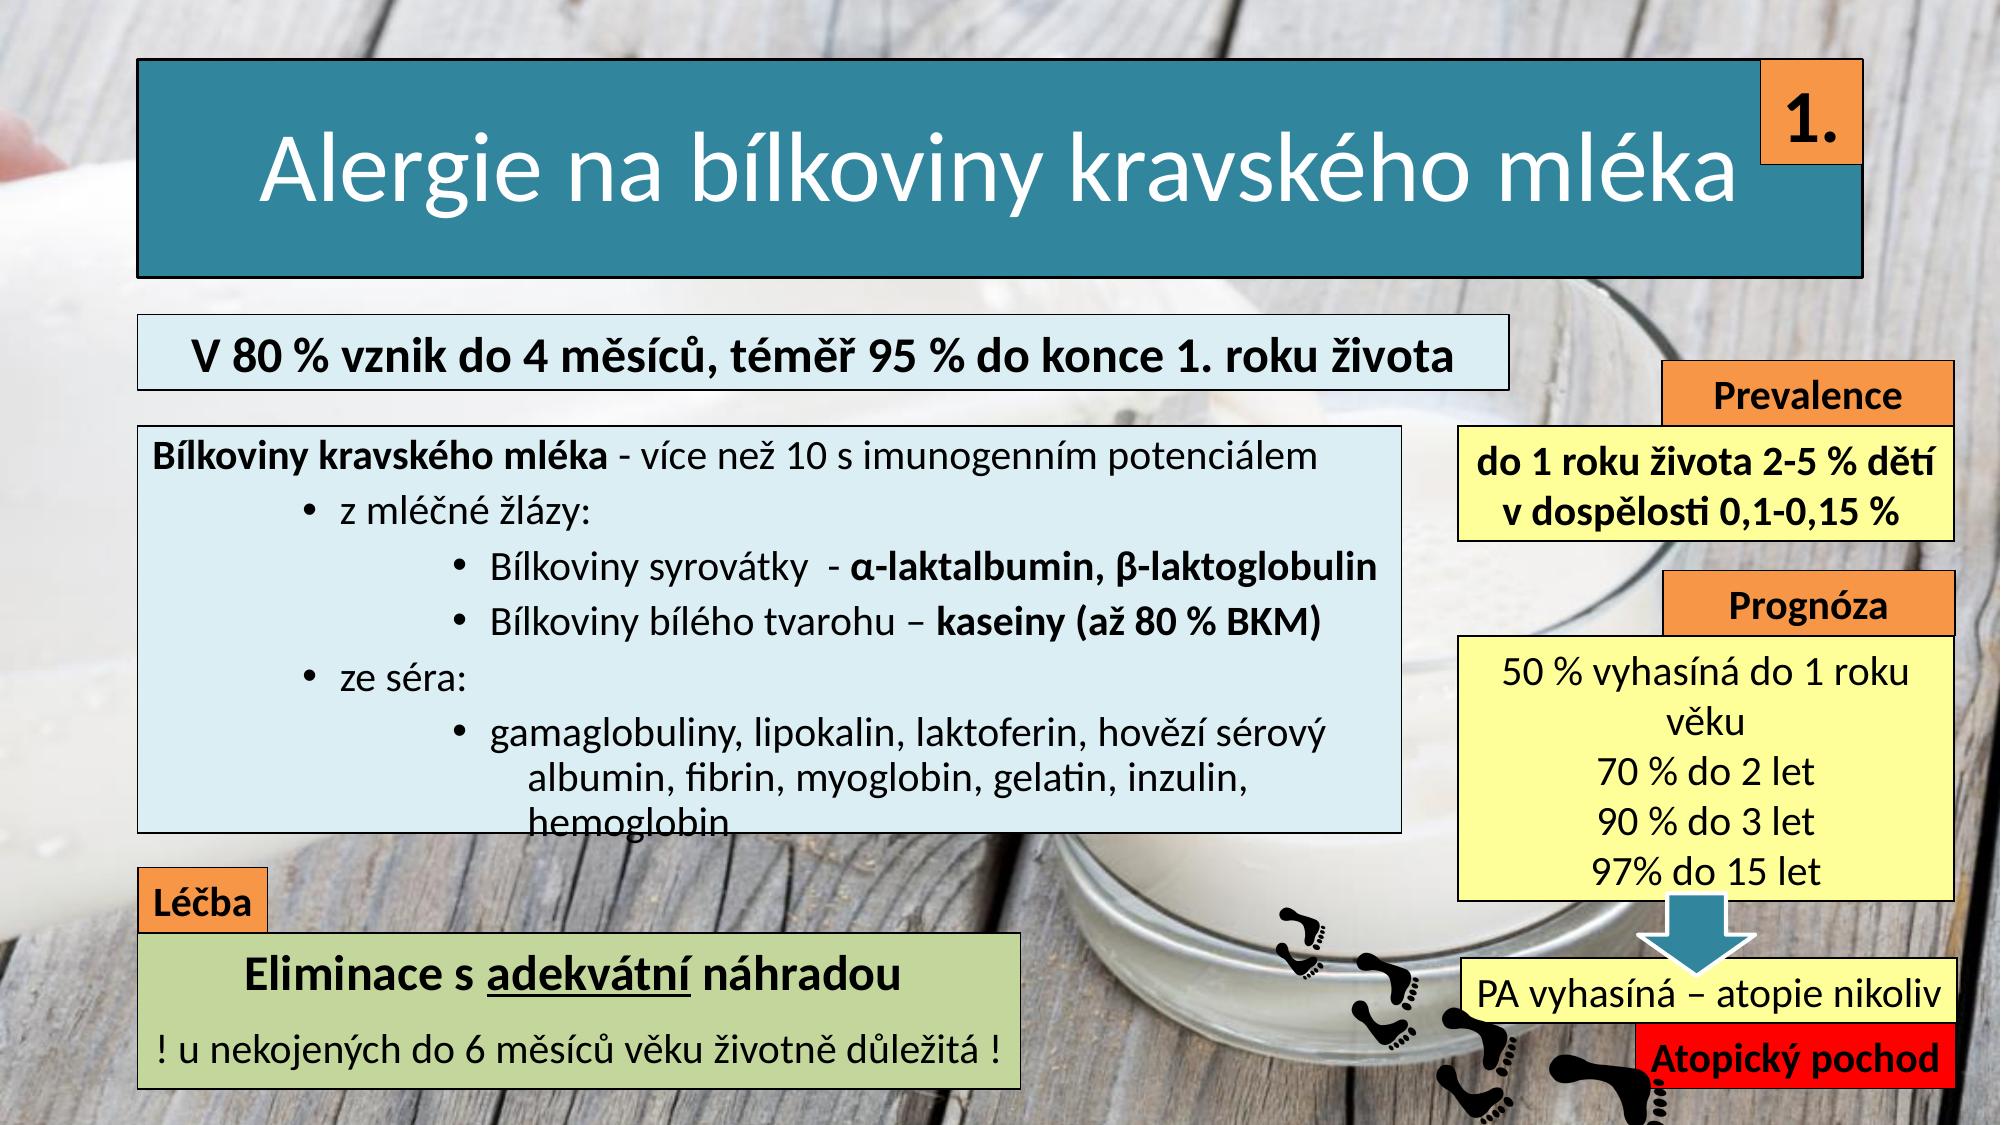

1.
# Alergie na bílkoviny kravského mléka
V 80 % vznik do 4 měsíců, téměř 95 % do konce 1. roku života
Prevalence
Bílkoviny kravského mléka - více než 10 s imunogenním potenciálem
z mléčné žlázy:
Bílkoviny syrovátky - α-laktalbumin, β-laktoglobulin
Bílkoviny bílého tvarohu – kaseiny (až 80 % BKM)
ze séra:
gamaglobuliny, lipokalin, laktoferin, hovězí sérový albumin, fibrin, myoglobin, gelatin, inzulin, hemoglobin
do 1 roku života 2-5 % dětí
v dospělosti 0,1-0,15 %
Prognóza
50 % vyhasíná do 1 roku věku
70 % do 2 let
90 % do 3 let
97% do 15 let
Léčba
Eliminace s adekvátní náhradou
! u nekojených do 6 měsíců věku životně důležitá !
PA vyhasíná – atopie nikoliv
Atopický pochod